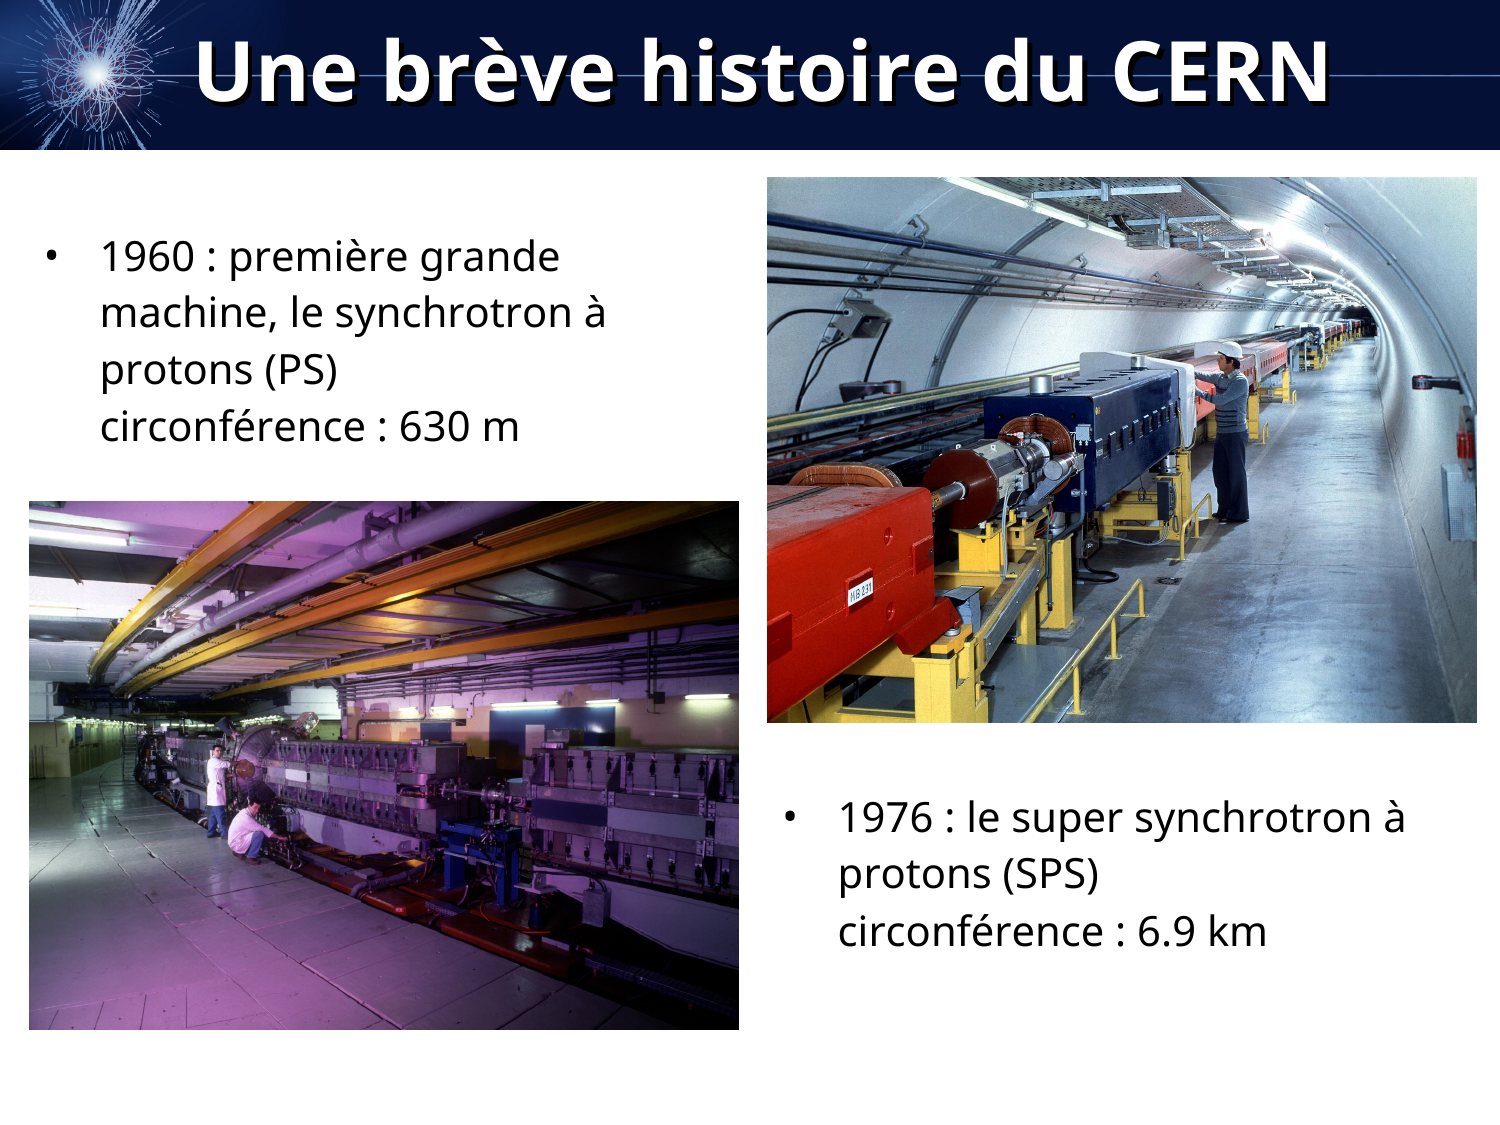

Une brève histoire du CERN
# 1960 : première grande machine, le synchrotron à protons (PS) circonférence : 630 m
1976 : le super synchrotron à protons (SPS)
circonférence : 6.9 km
17